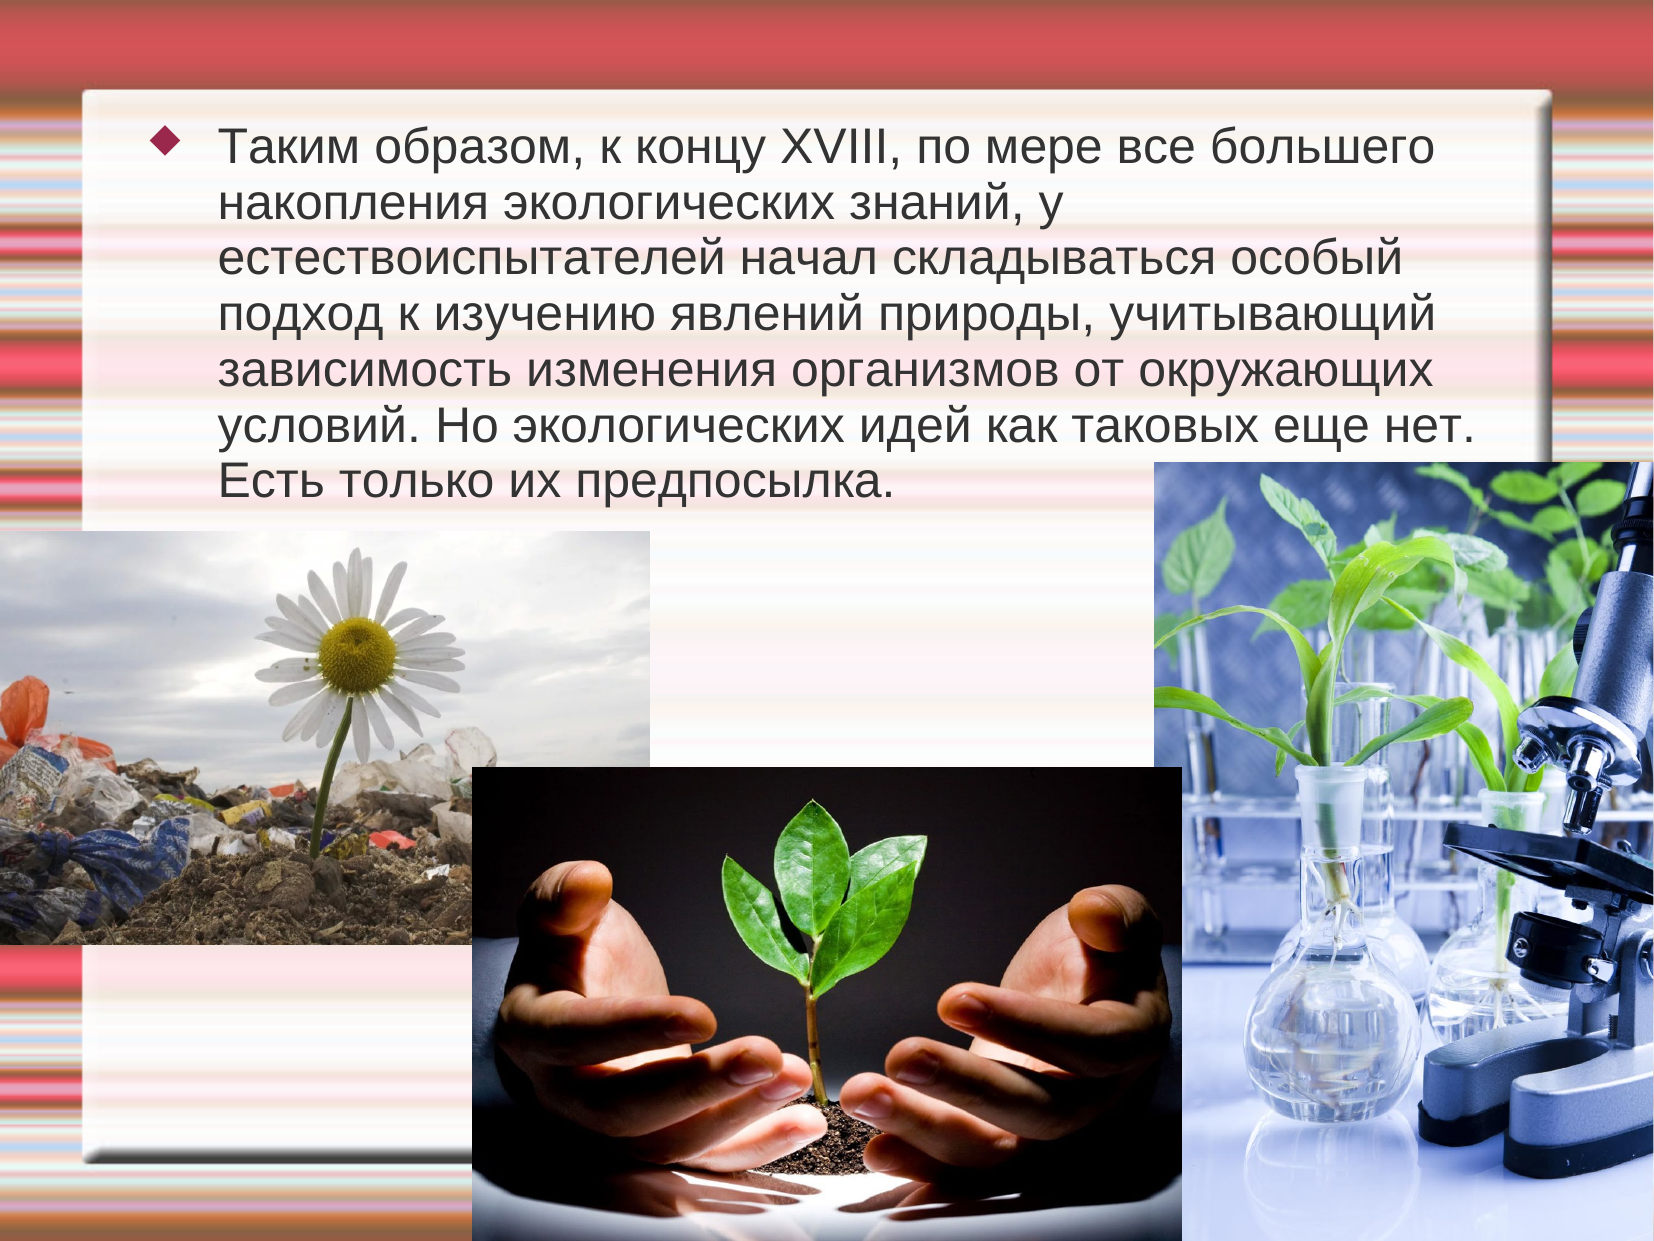

# Таким образом, к концу XVIII, по мере все большего накопления экологических знаний, у естествоиспытателей начал складываться особый подход к изучению явлений природы, учитывающий зависимость изменения организмов от окружающих условий. Но экологических идей как таковых еще нет. Есть только их предпосылка.